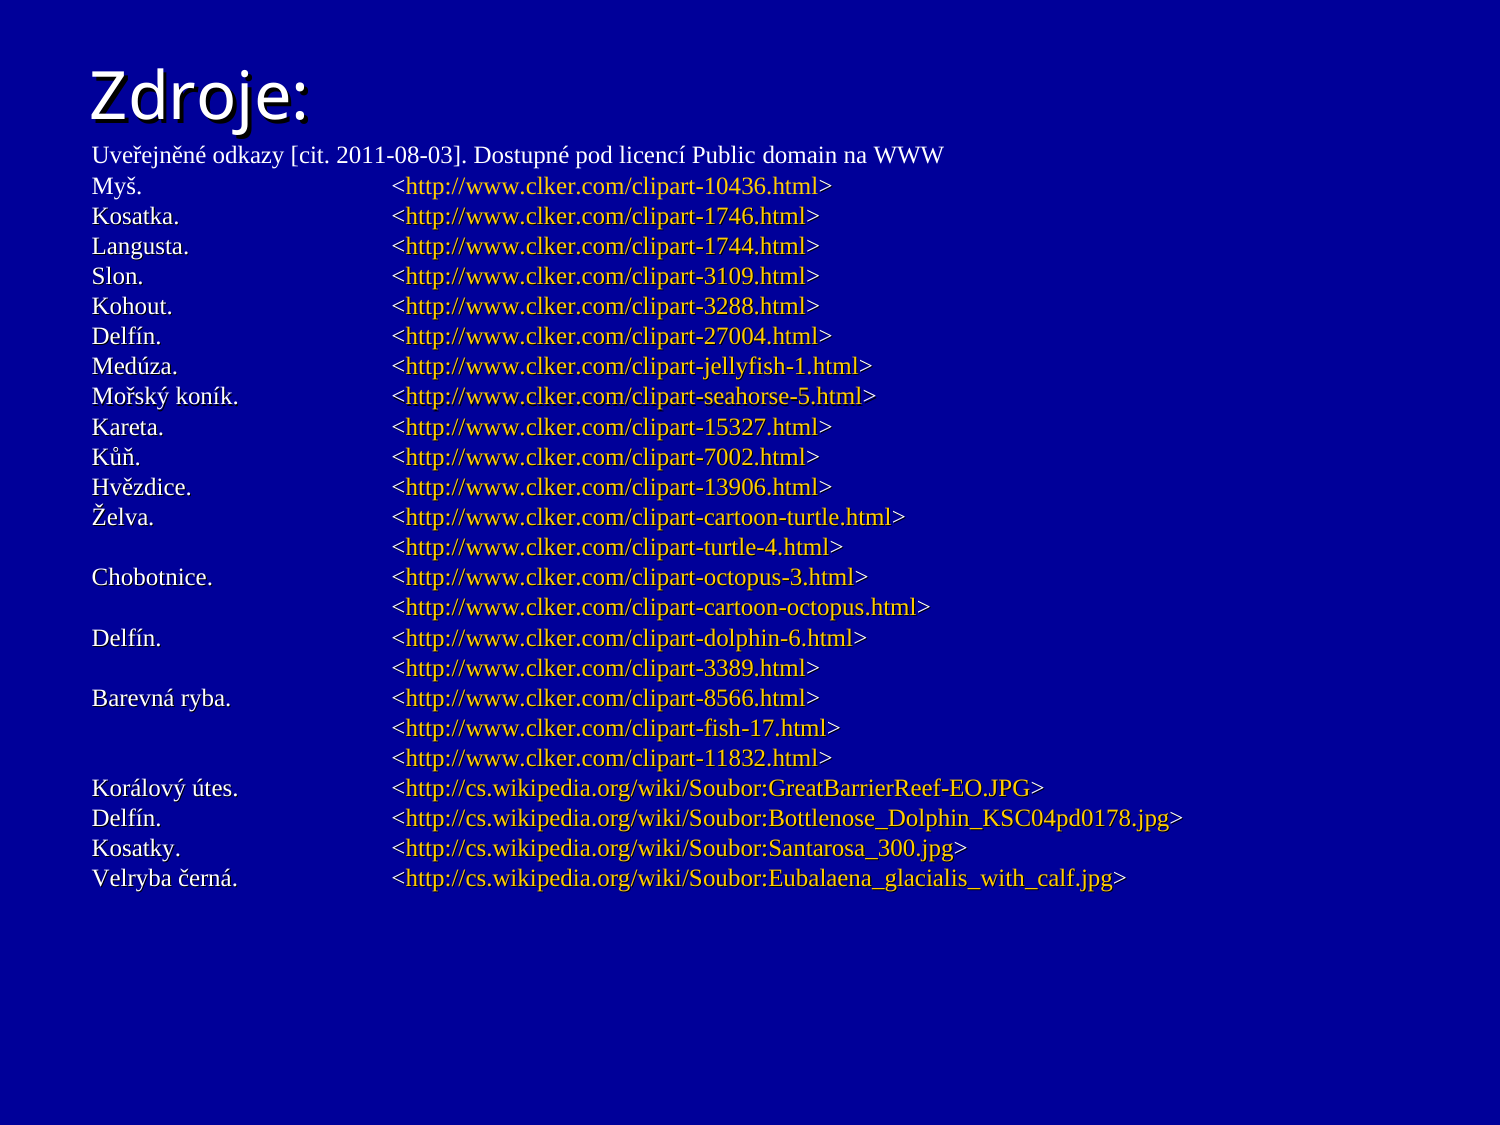

# Zdroje:
Uveřejněné odkazy [cit. 2011-08-03]. Dostupné pod licencí Public domain na WWW
Myš.			<http://www.clker.com/clipart-10436.html>
Kosatka.		<http://www.clker.com/clipart-1746.html>
Langusta.		<http://www.clker.com/clipart-1744.html>
Slon.			<http://www.clker.com/clipart-3109.html>
Kohout.		<http://www.clker.com/clipart-3288.html>
Delfín.		<http://www.clker.com/clipart-27004.html>
Medúza.		<http://www.clker.com/clipart-jellyfish-1.html>
Mořský koník.		<http://www.clker.com/clipart-seahorse-5.html>
Kareta.		<http://www.clker.com/clipart-15327.html>
Kůň.			<http://www.clker.com/clipart-7002.html>
Hvězdice.		<http://www.clker.com/clipart-13906.html>
Želva.		<http://www.clker.com/clipart-cartoon-turtle.html>
			<http://www.clker.com/clipart-turtle-4.html>
Chobotnice.		<http://www.clker.com/clipart-octopus-3.html>
 		<http://www.clker.com/clipart-cartoon-octopus.html>
Delfín.		<http://www.clker.com/clipart-dolphin-6.html>
 		<http://www.clker.com/clipart-3389.html>
Barevná ryba.		<http://www.clker.com/clipart-8566.html>
 		<http://www.clker.com/clipart-fish-17.html>
 		<http://www.clker.com/clipart-11832.html>
Korálový útes.		<http://cs.wikipedia.org/wiki/Soubor:GreatBarrierReef-EO.JPG>
Delfín.		<http://cs.wikipedia.org/wiki/Soubor:Bottlenose_Dolphin_KSC04pd0178.jpg>
Kosatky.		<http://cs.wikipedia.org/wiki/Soubor:Santarosa_300.jpg>
Velryba černá.		<http://cs.wikipedia.org/wiki/Soubor:Eubalaena_glacialis_with_calf.jpg>